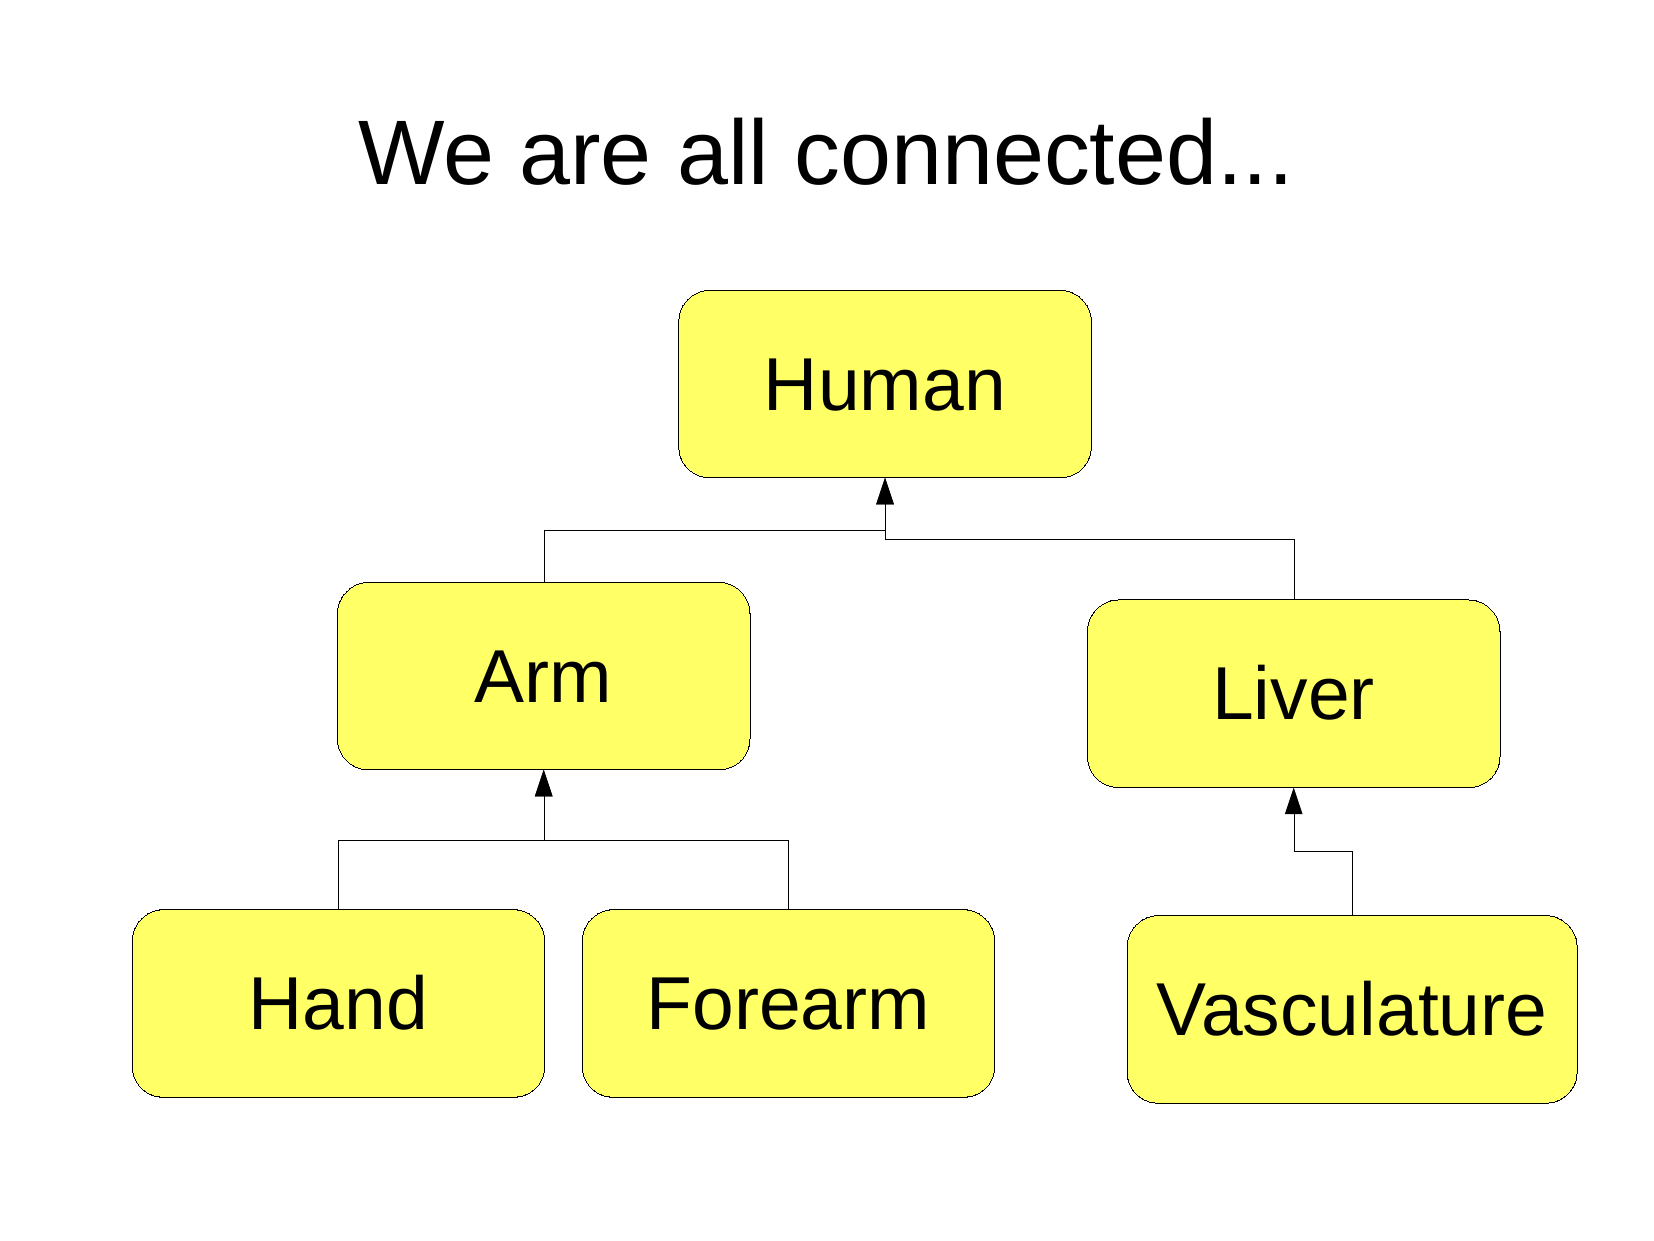

# We are all connected...
Human
Arm
Liver
Hand
Forearm
Vasculature